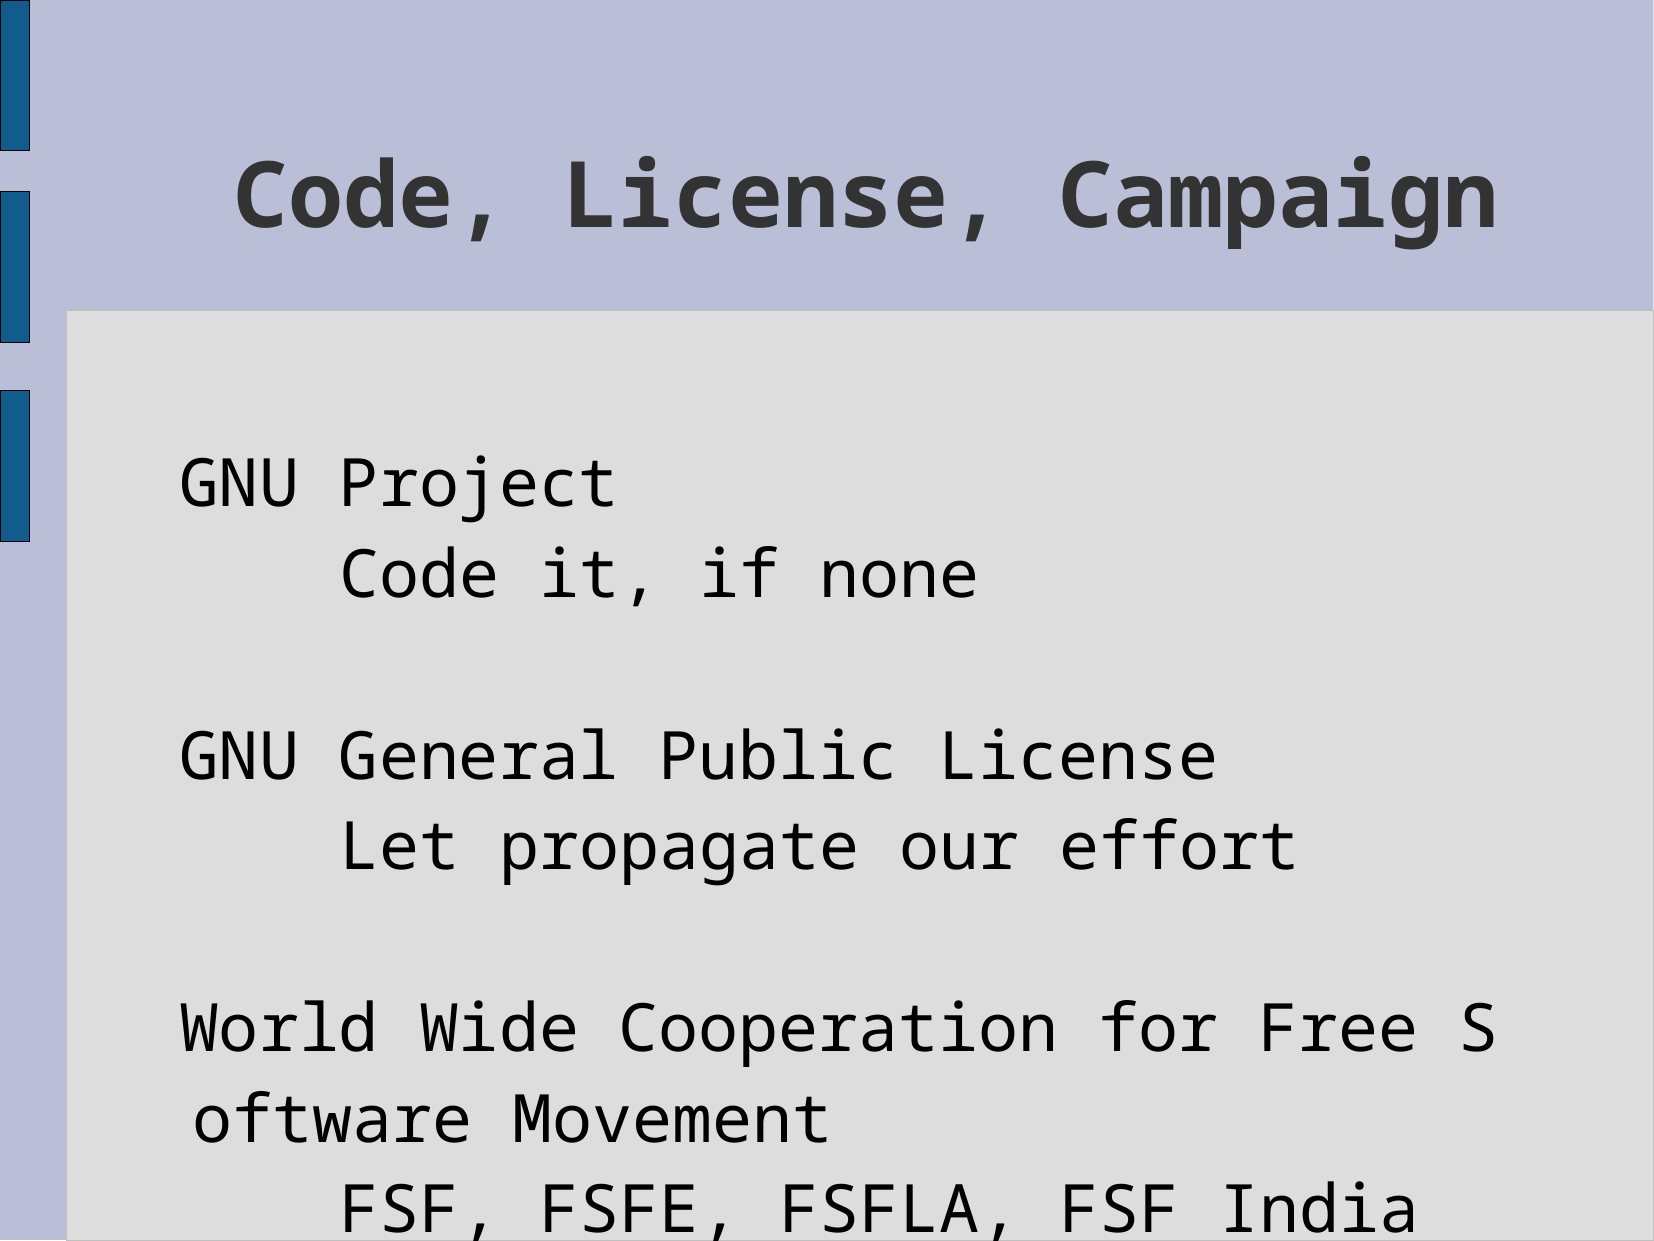

# Code, License, Campaign
 GNU Project
 Code it, if none
 GNU General Public License
 Let propagate our effort
 World Wide Cooperation for Free Software Movement
 FSF, FSFE, FSFLA, FSF India